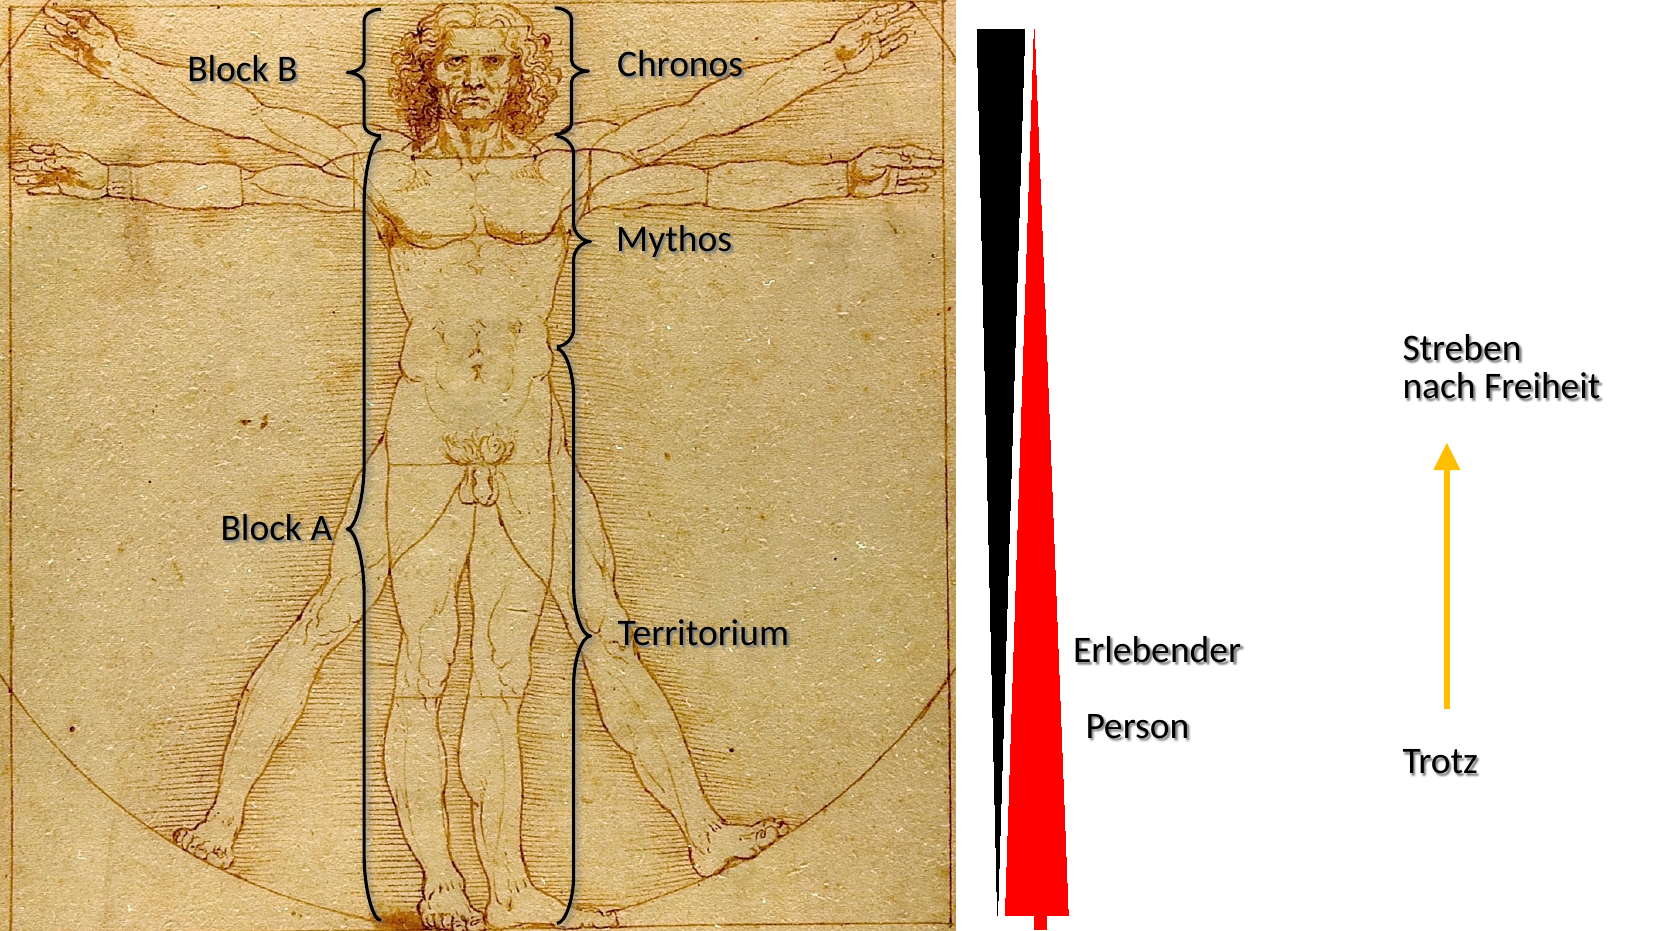

Chronos
Block B
Mythos
Streben
nach Freiheit
Block A
Territorium
Erlebender
Person
Trotz